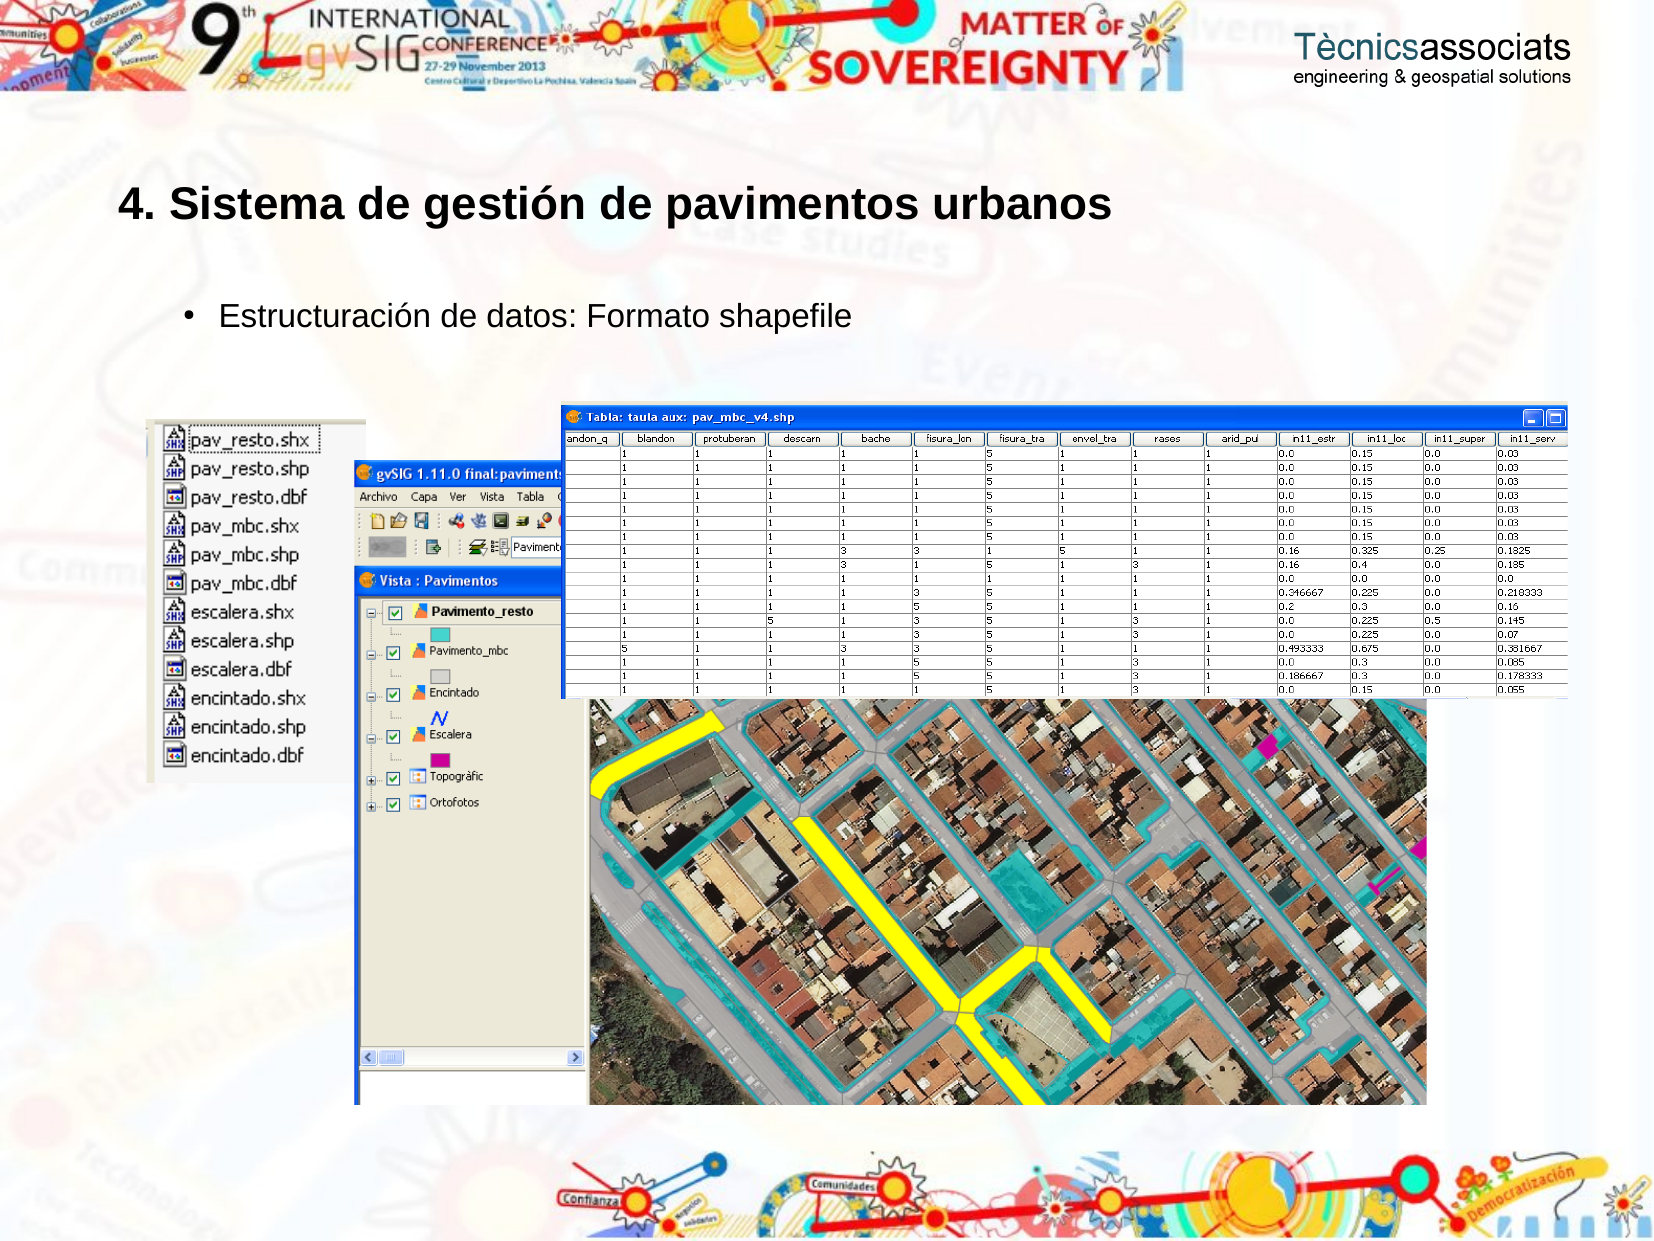

4. Sistema de gestión de pavimentos urbanos
Estructuración de datos: Formato shapefile